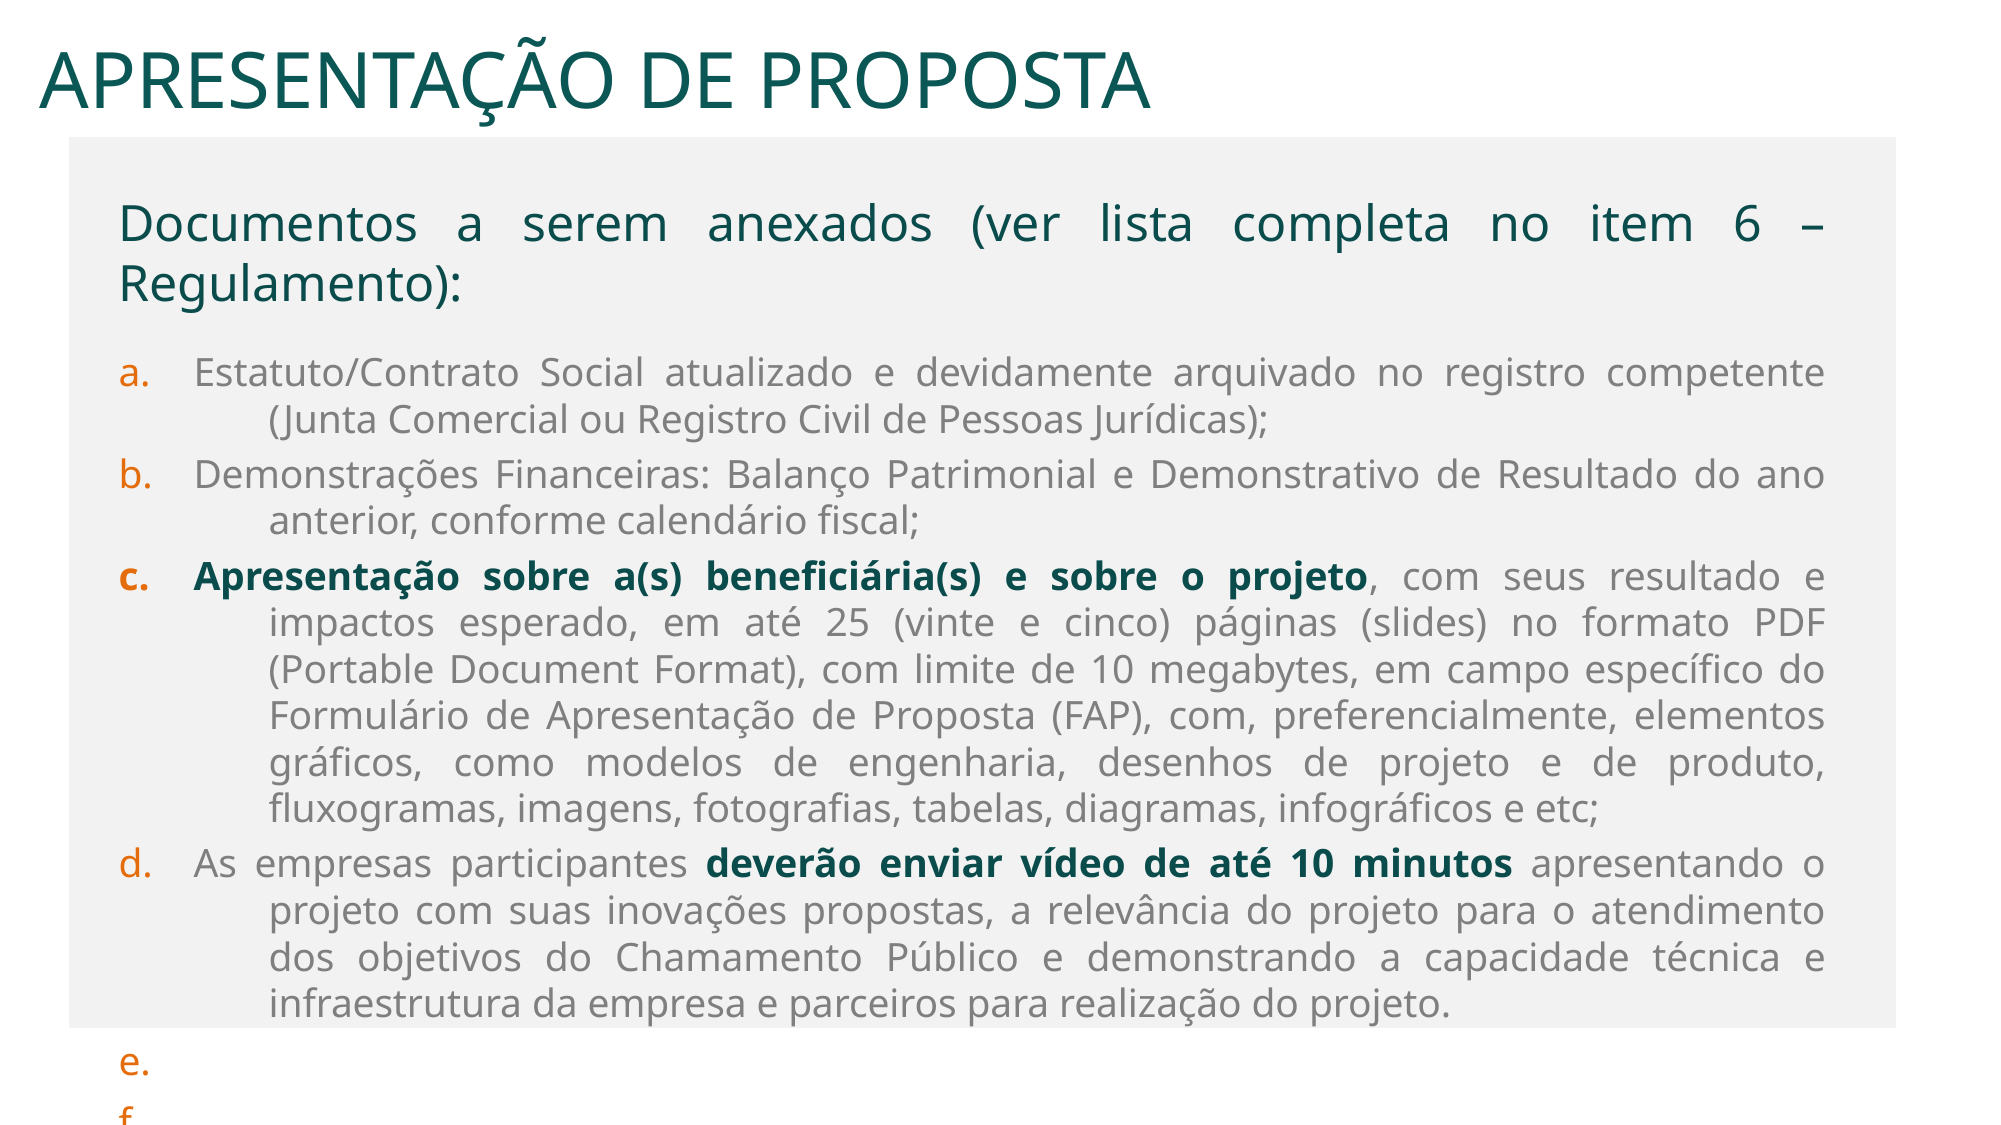

APRESENTAÇÃO DE PROPOSTA
Documentos a serem anexados (ver lista completa no item 6 – Regulamento):
Estatuto/Contrato Social atualizado e devidamente arquivado no registro competente (Junta Comercial ou Registro Civil de Pessoas Jurídicas);
Demonstrações Financeiras: Balanço Patrimonial e Demonstrativo de Resultado do ano anterior, conforme calendário fiscal;
Apresentação sobre a(s) beneficiária(s) e sobre o projeto, com seus resultado e impactos esperado, em até 25 (vinte e cinco) páginas (slides) no formato PDF (Portable Document Format), com limite de 10 megabytes, em campo específico do Formulário de Apresentação de Proposta (FAP), com, preferencialmente, elementos gráficos, como modelos de engenharia, desenhos de projeto e de produto, fluxogramas, imagens, fotografias, tabelas, diagramas, infográficos e etc;
As empresas participantes deverão enviar vídeo de até 10 minutos apresentando o projeto com suas inovações propostas, a relevância do projeto para o atendimento dos objetivos do Chamamento Público e demonstrando a capacidade técnica e infraestrutura da empresa e parceiros para realização do projeto.